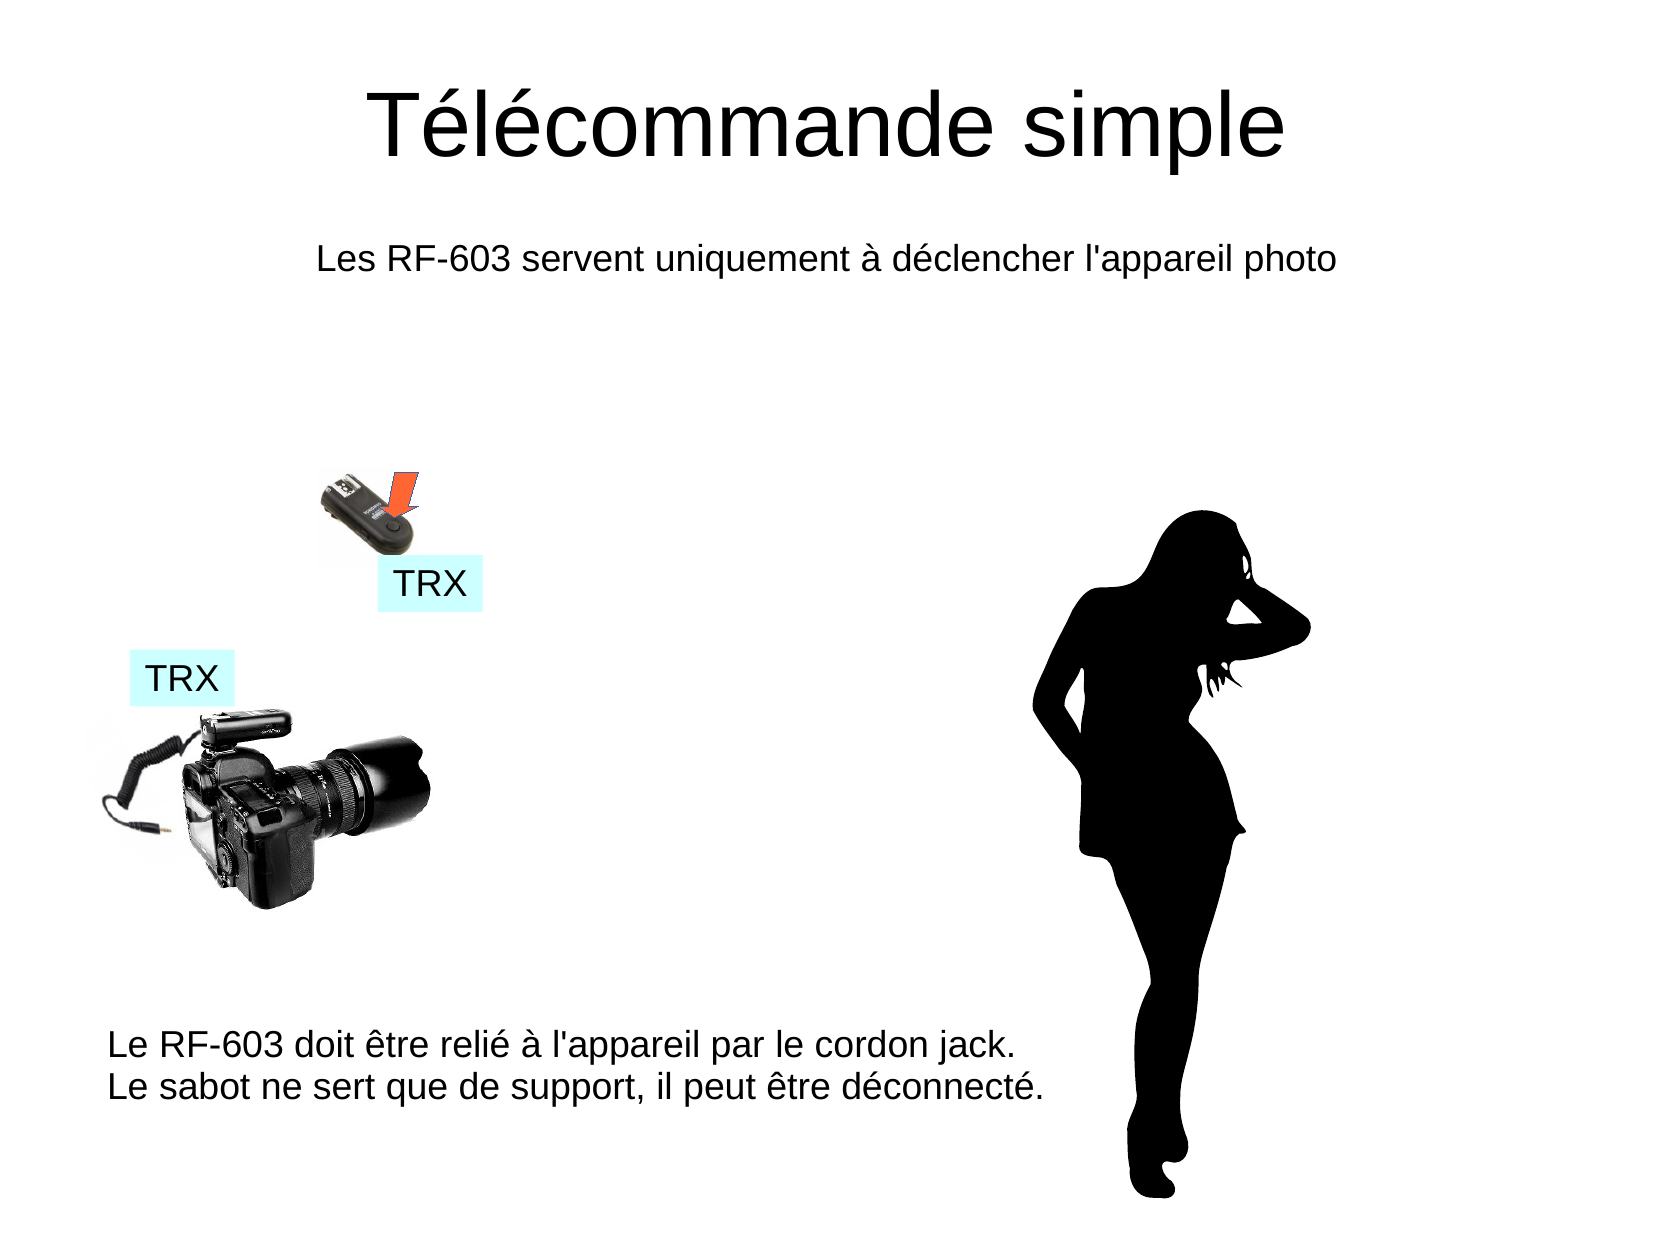

# Télécommande simple
Les RF-603 servent uniquement à déclencher l'appareil photo
TRX
TRX
Le RF-603 doit être relié à l'appareil par le cordon jack.
Le sabot ne sert que de support, il peut être déconnecté.